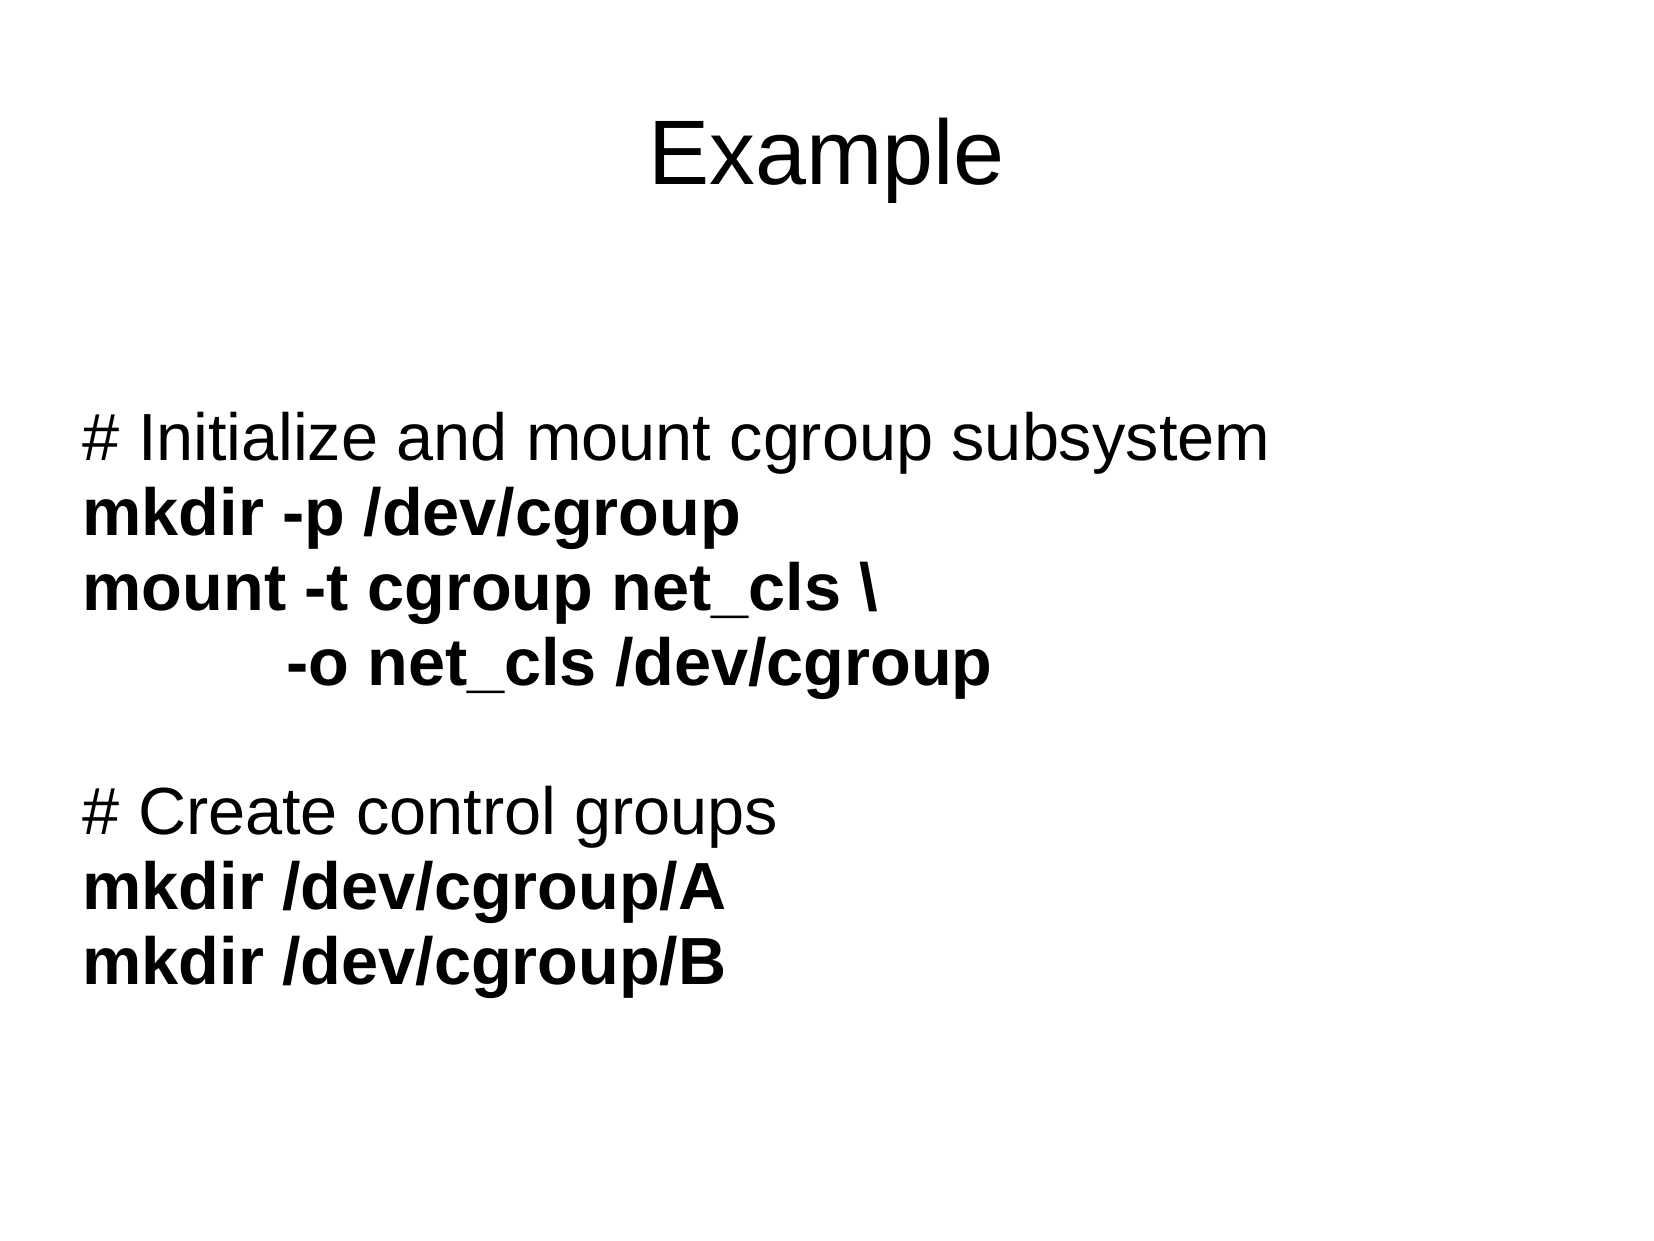

# Example
# Initialize and mount cgroup subsystem
mkdir -p /dev/cgroup
mount -t cgroup net_cls \
 -o net_cls /dev/cgroup
# Create control groups
mkdir /dev/cgroup/A
mkdir /dev/cgroup/B